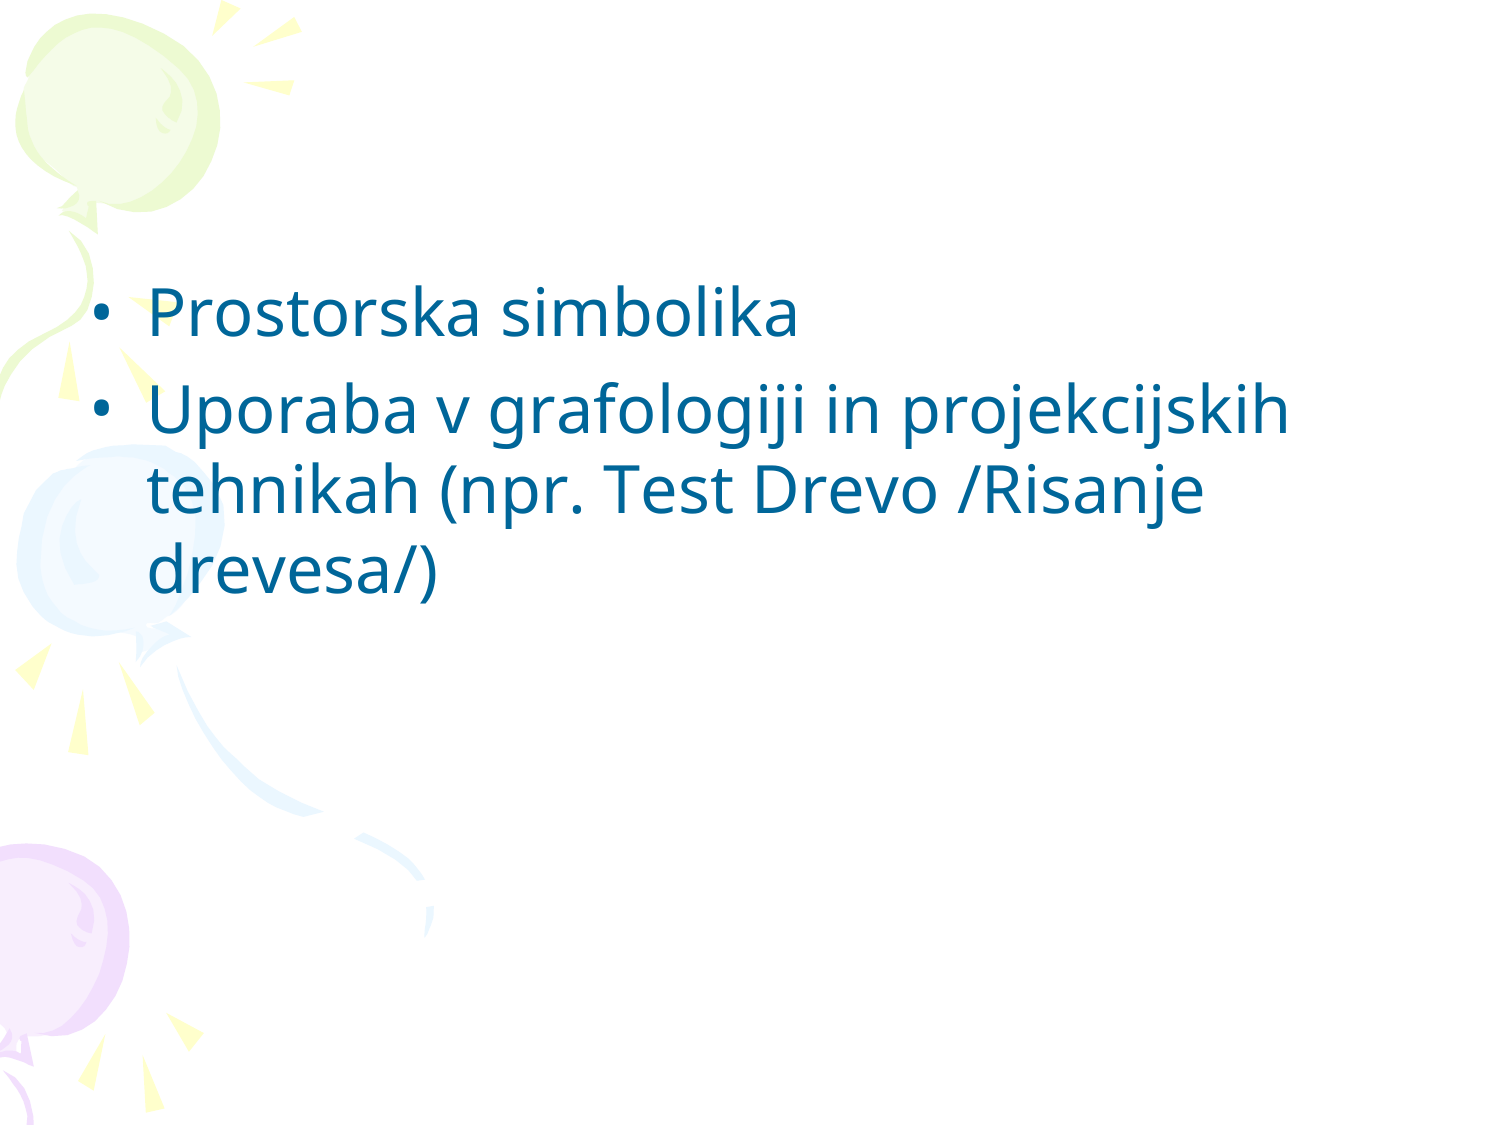

#
Prostorska simbolika
Uporaba v grafologiji in projekcijskih tehnikah (npr. Test Drevo /Risanje drevesa/)